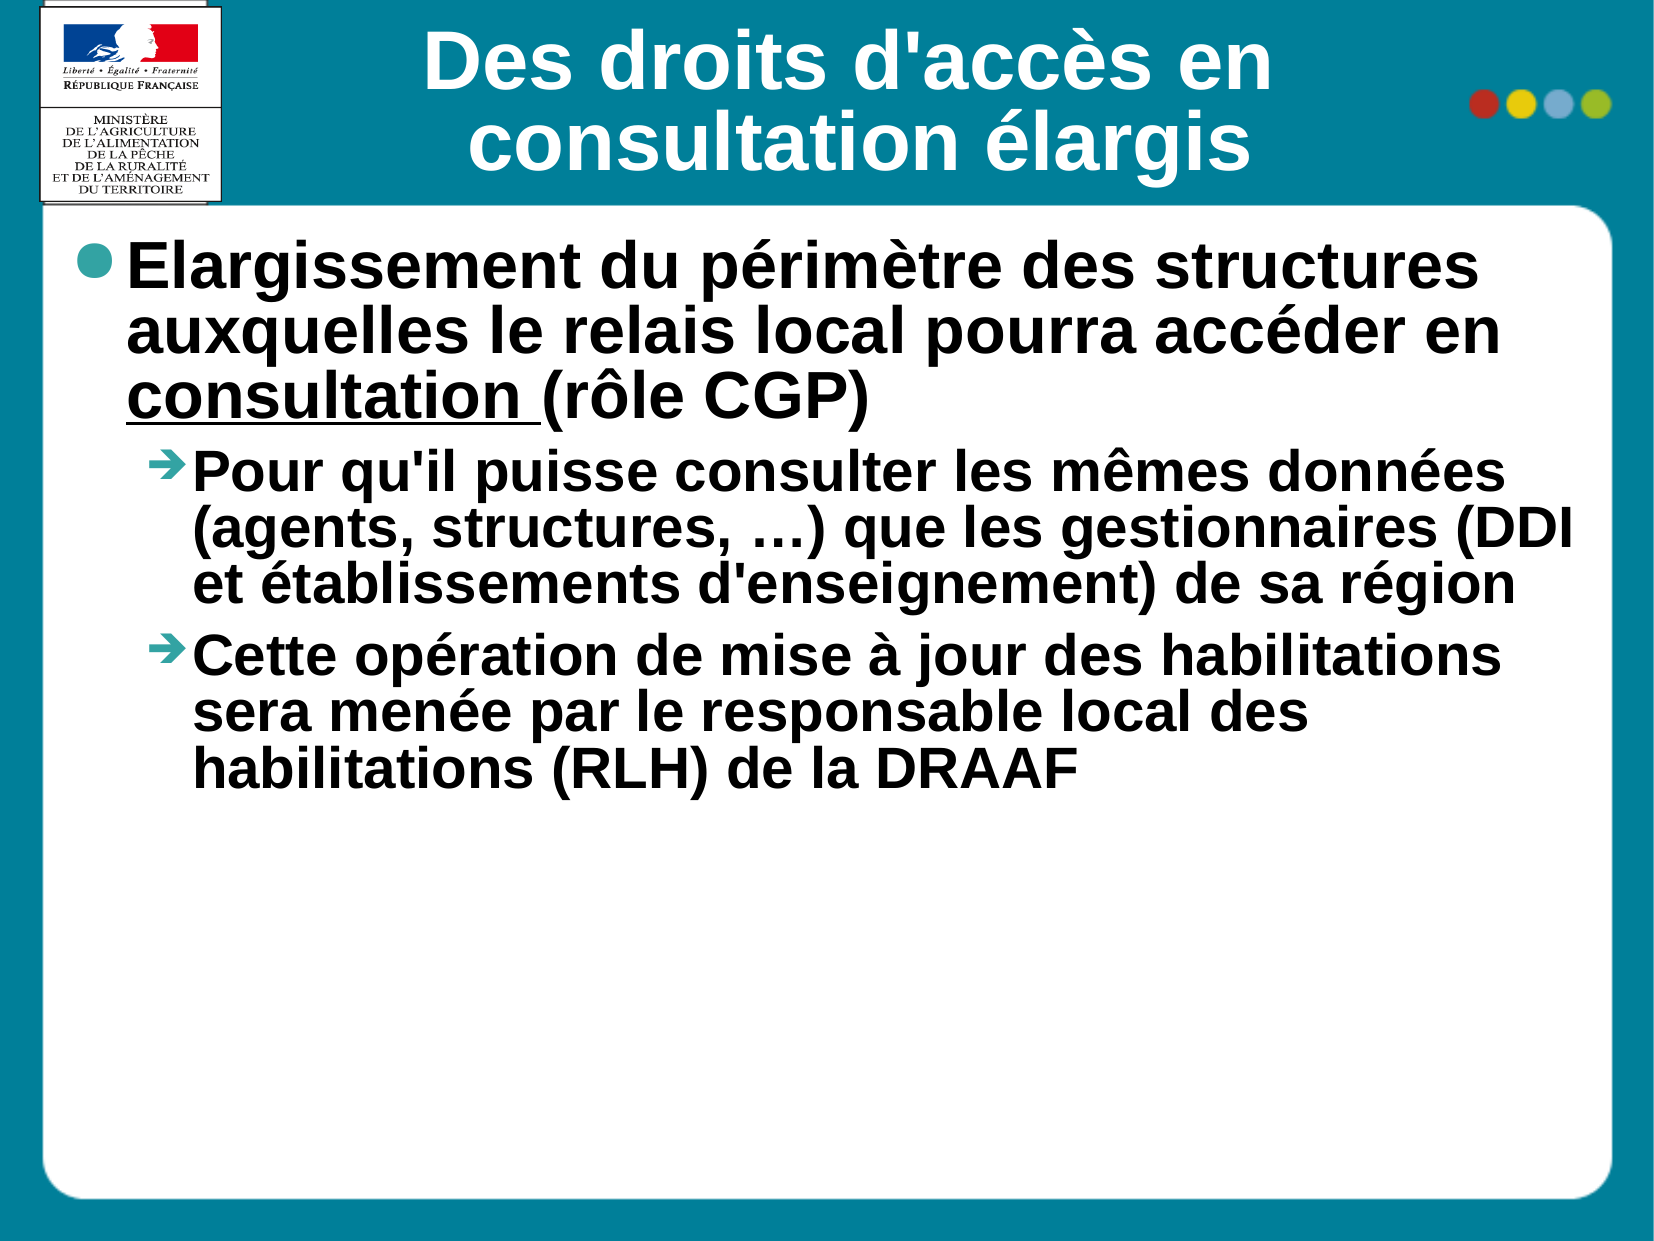

# Des droits d'accès en consultation élargis
Elargissement du périmètre des structures auxquelles le relais local pourra accéder en consultation (rôle CGP)
Pour qu'il puisse consulter les mêmes données (agents, structures, …) que les gestionnaires (DDI et établissements d'enseignement) de sa région
Cette opération de mise à jour des habilitations sera menée par le responsable local des habilitations (RLH) de la DRAAF